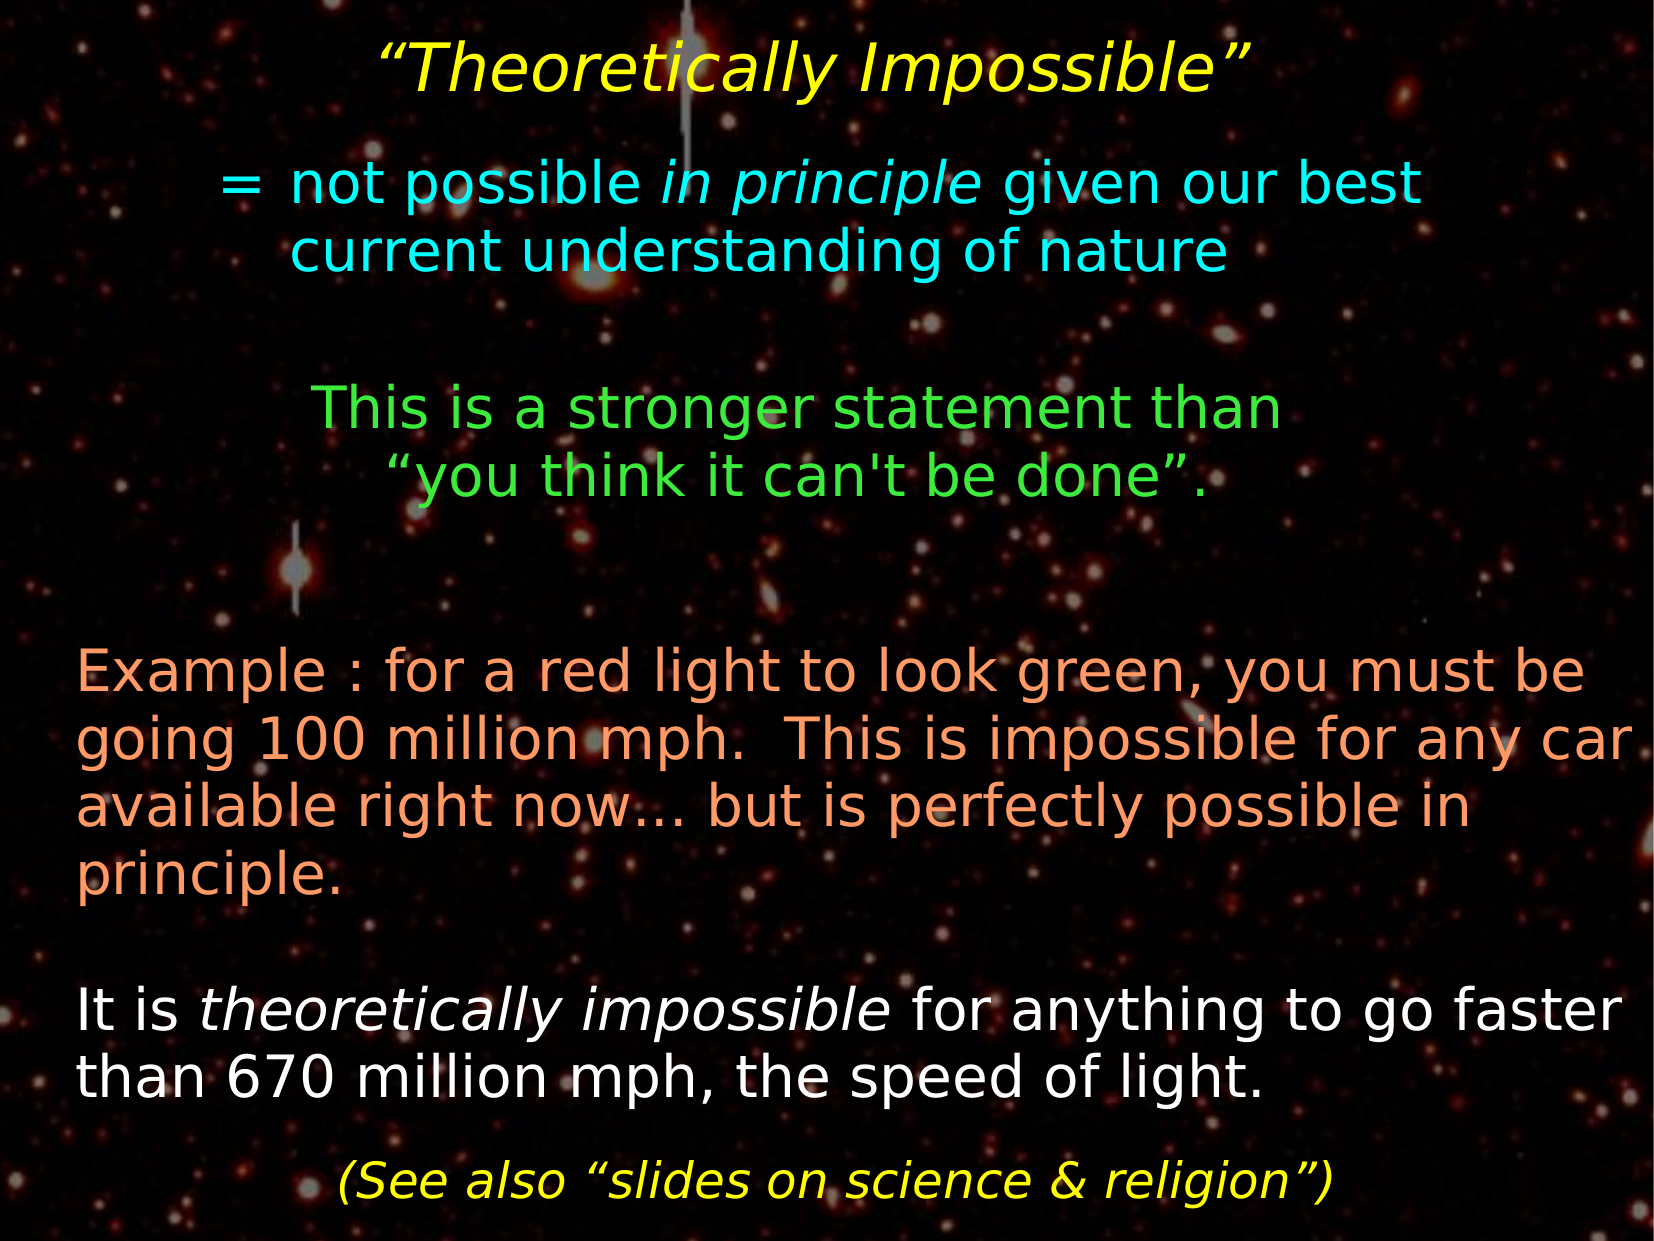

“Theoretically Impossible”
=	not possible in principle given our best current understanding of nature
This is a stronger statement than “you think it can't be done”.
Example : for a red light to look green, you must be going 100 million mph. This is impossible for any car available right now... but is perfectly possible in principle.
It is theoretically impossible for anything to go faster than 670 million mph, the speed of light.
(See also “slides on science & religion”)